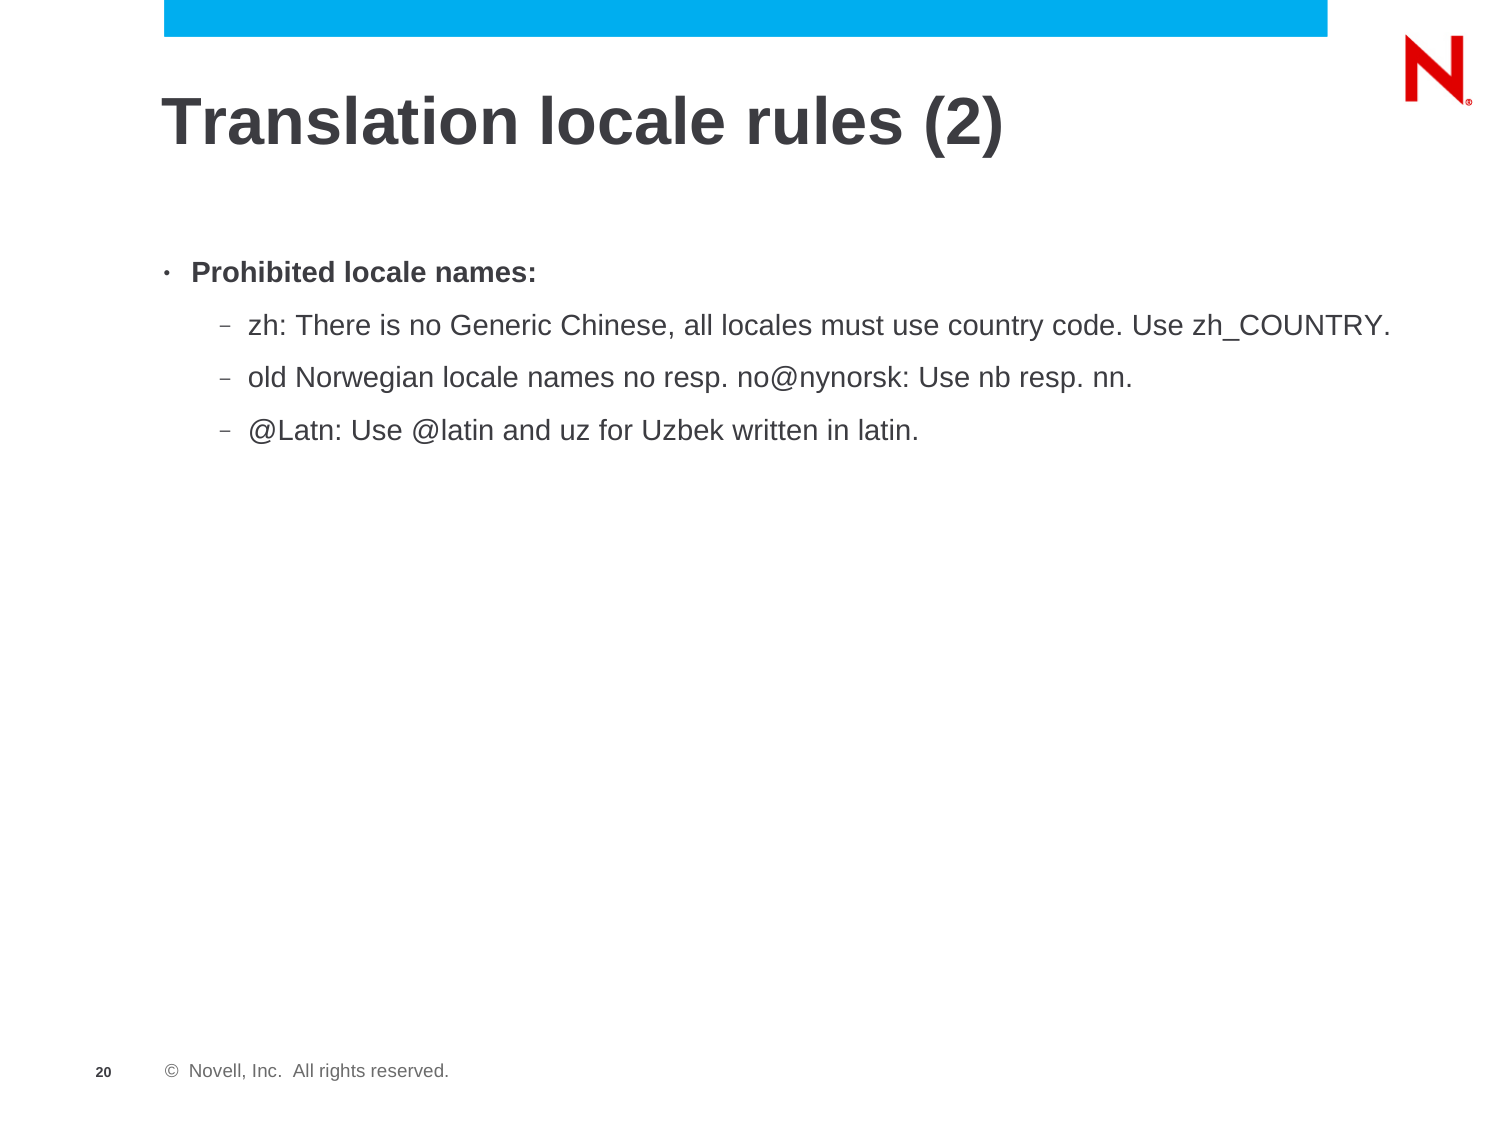

# Translation locale rules (2)
Prohibited locale names:
zh: There is no Generic Chinese, all locales must use country code. Use zh_COUNTRY.
old Norwegian locale names no resp. no@nynorsk: Use nb resp. nn.
@Latn: Use @latin and uz for Uzbek written in latin.